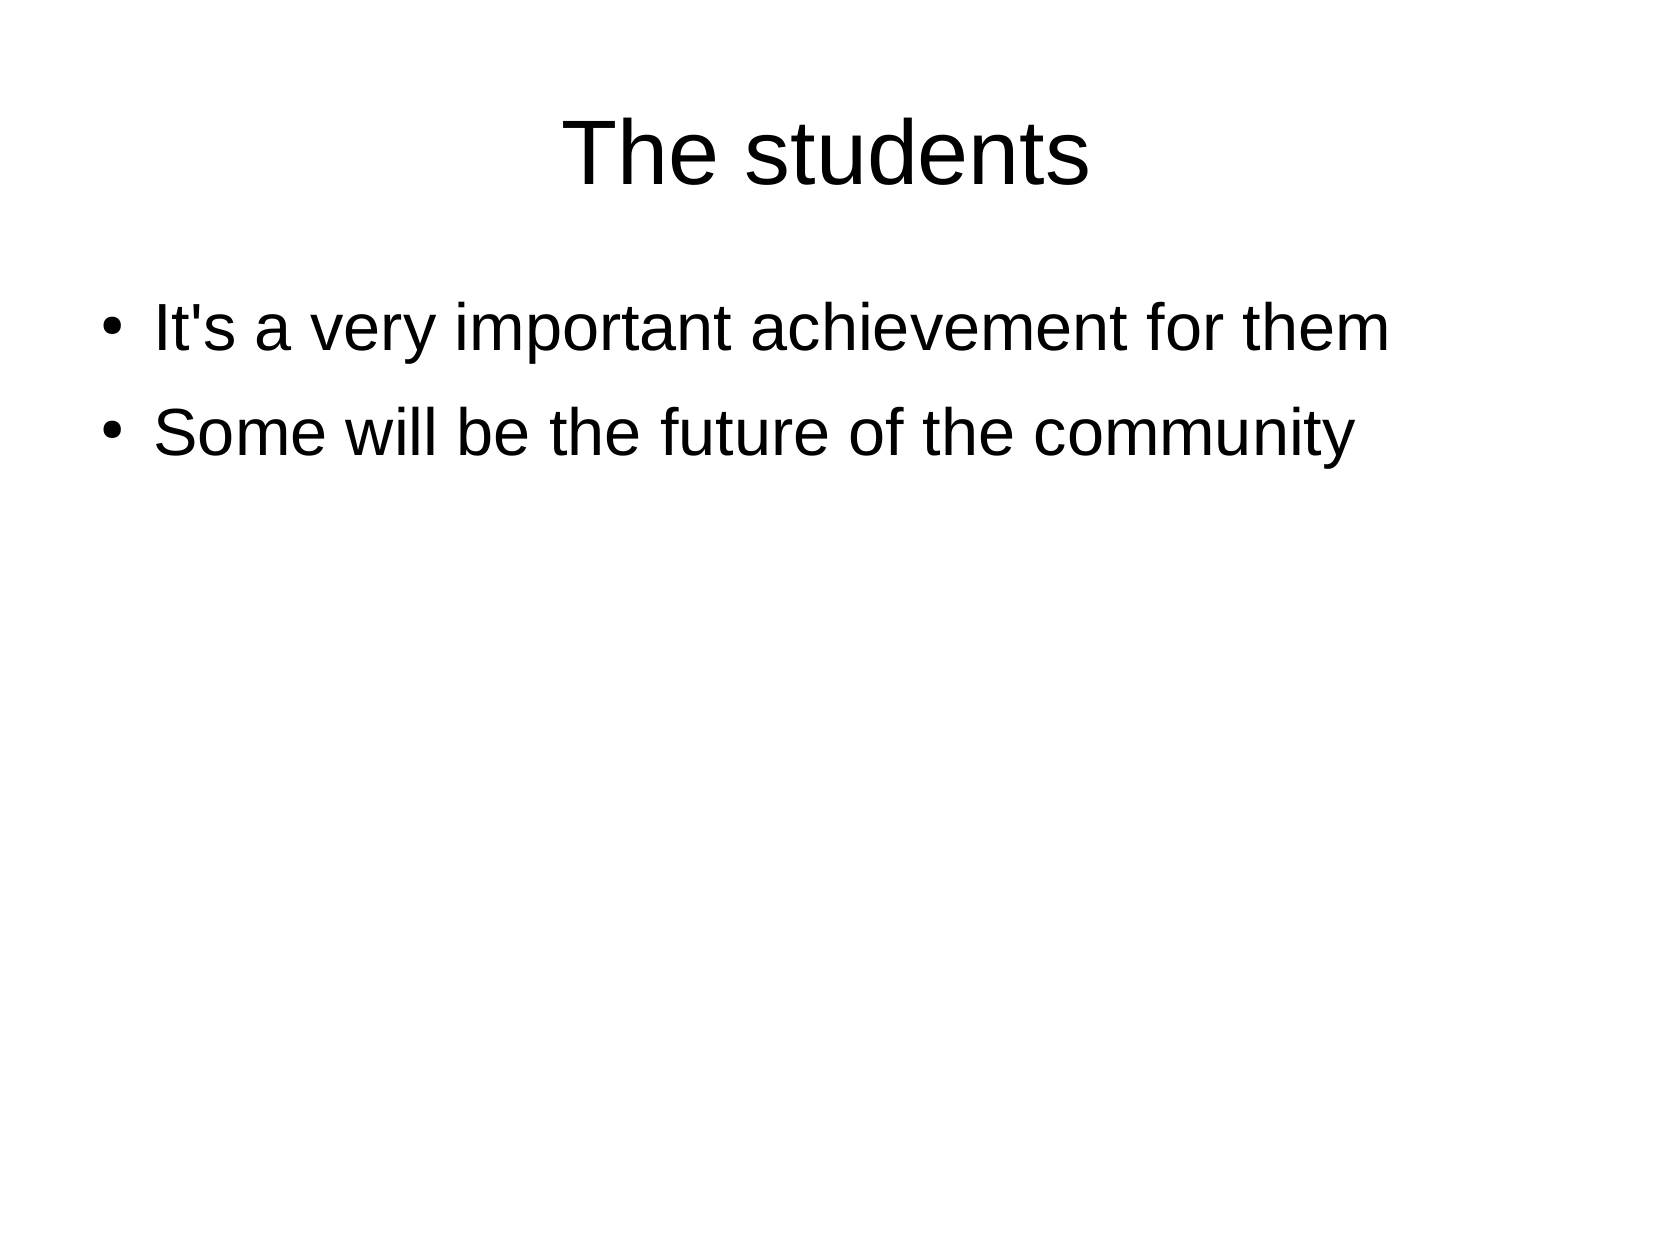

# The students
It's a very important achievement for them
Some will be the future of the community